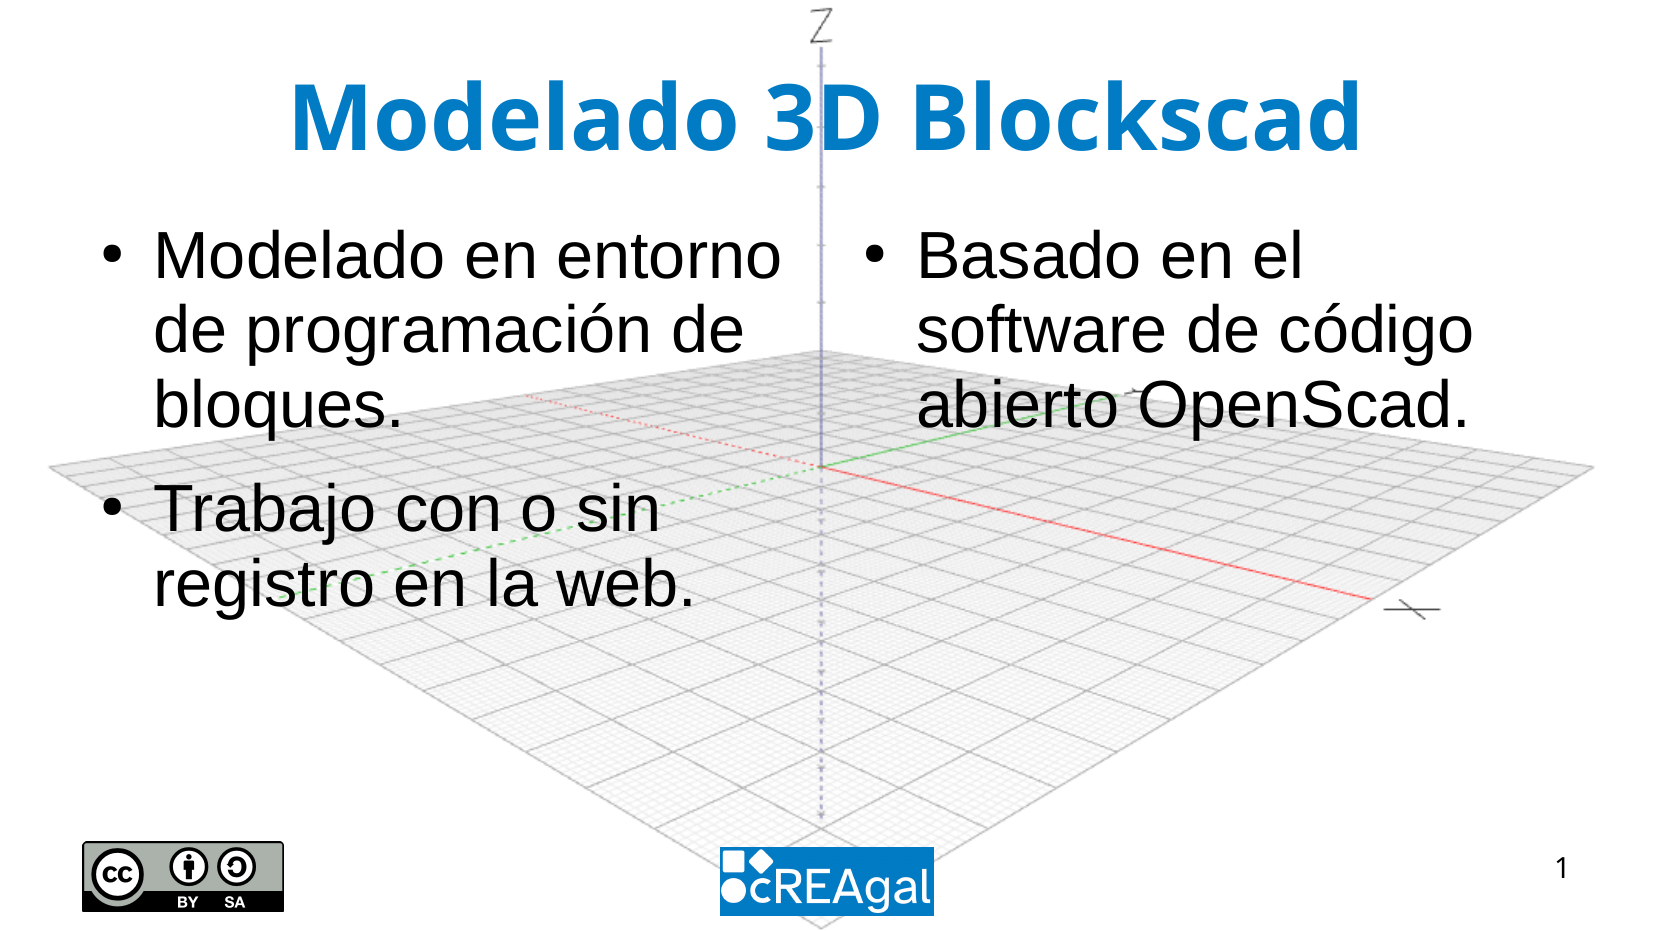

# Modelado 3D Blockscad
Modelado en entorno de programación de bloques.
Trabajo con o sin registro en la web.
Basado en el software de código abierto OpenScad.
1